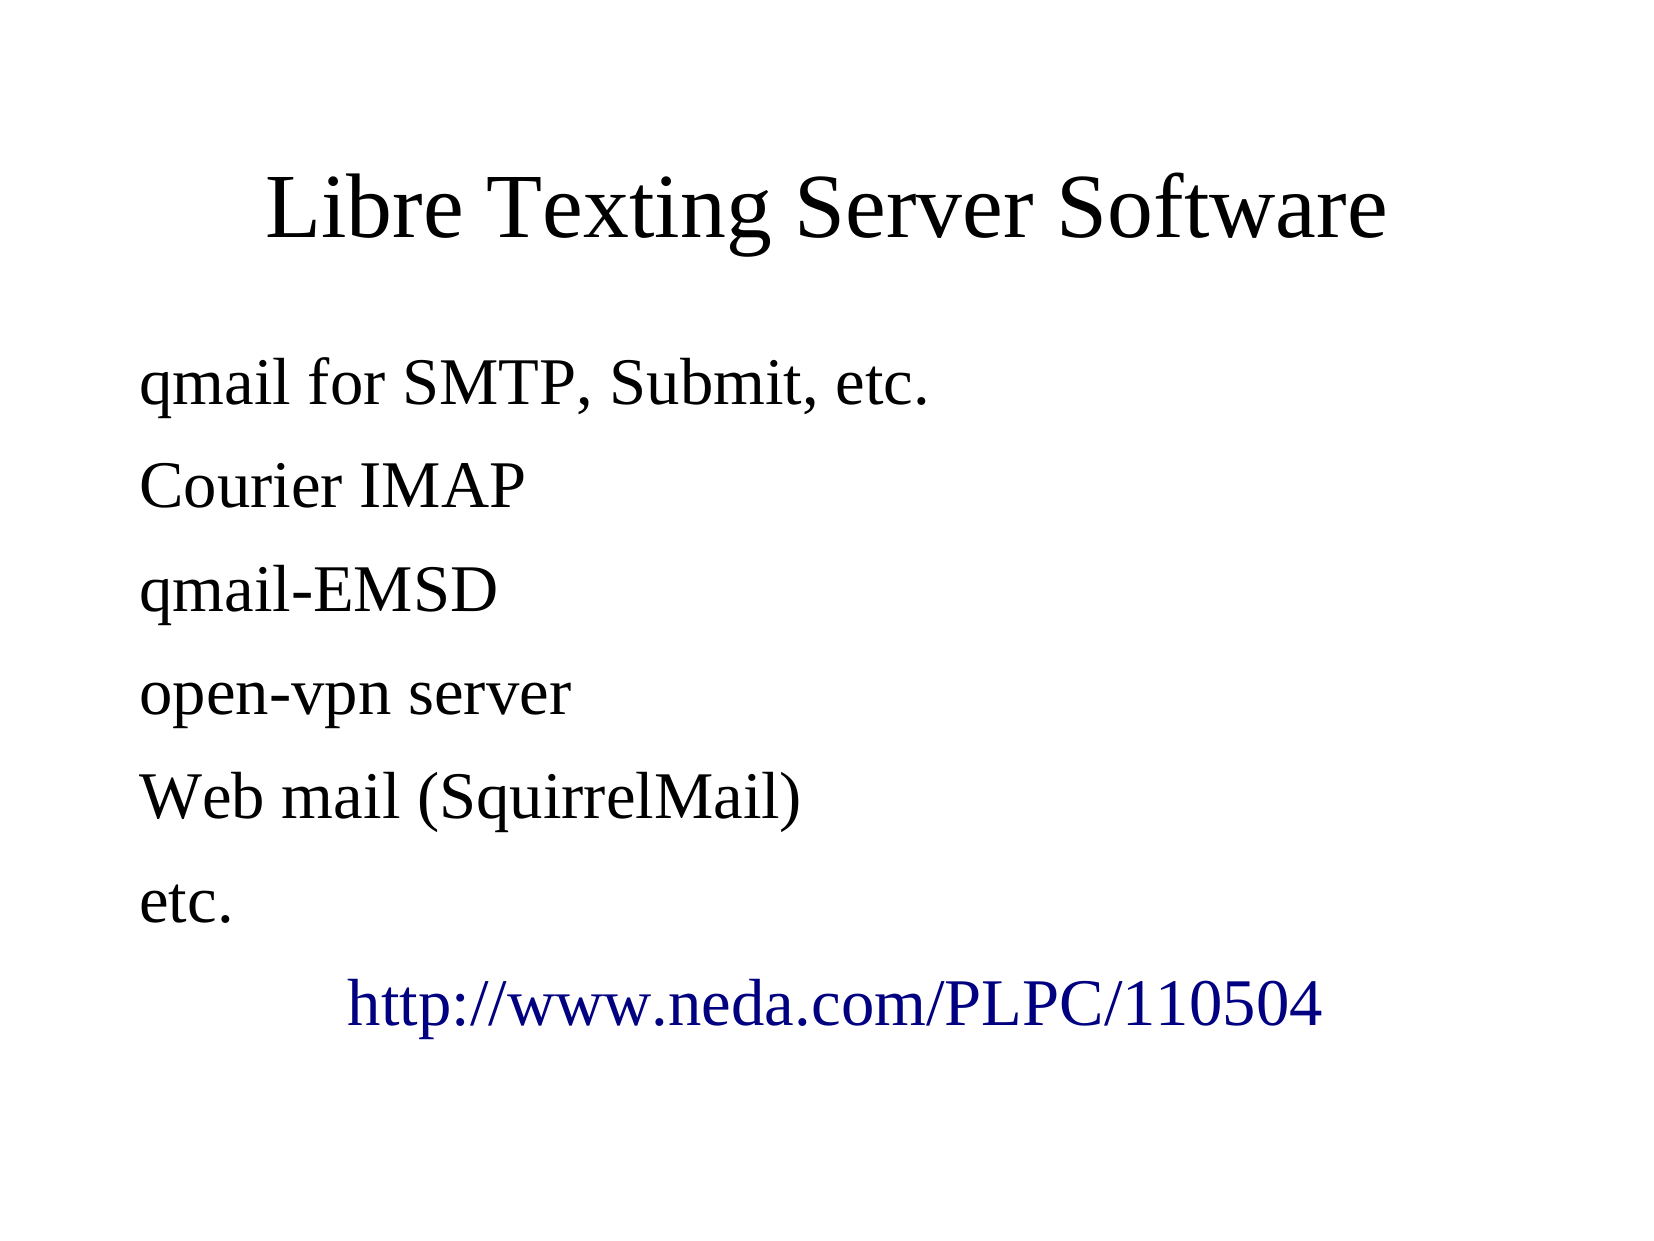

# Libre Texting Server Software
qmail for SMTP, Submit, etc.
Courier IMAP
qmail-EMSD
open-vpn server
Web mail (SquirrelMail)
etc.
http://www.neda.com/PLPC/110504